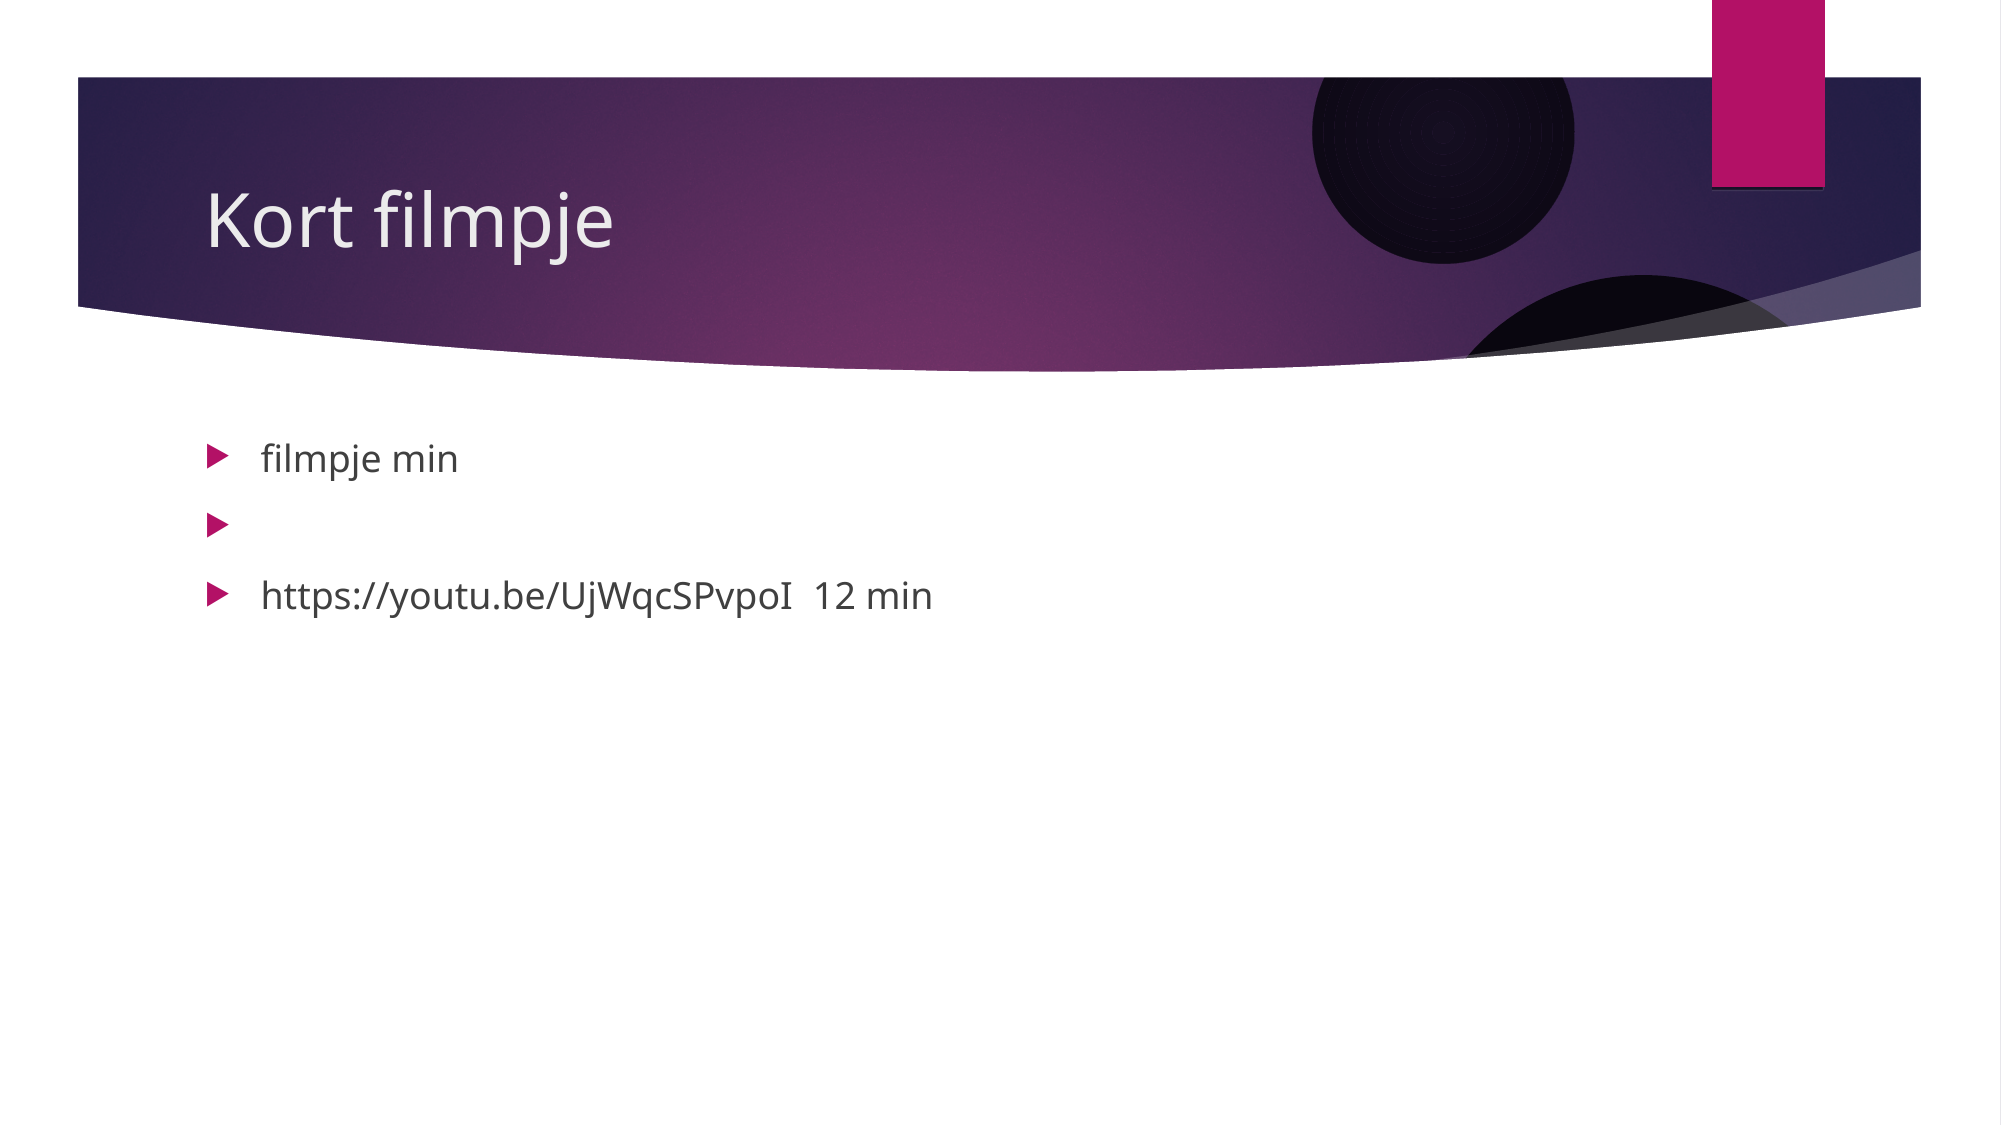

# Kort filmpje
filmpje min
https://youtu.be/UjWqcSPvpoI 12 min